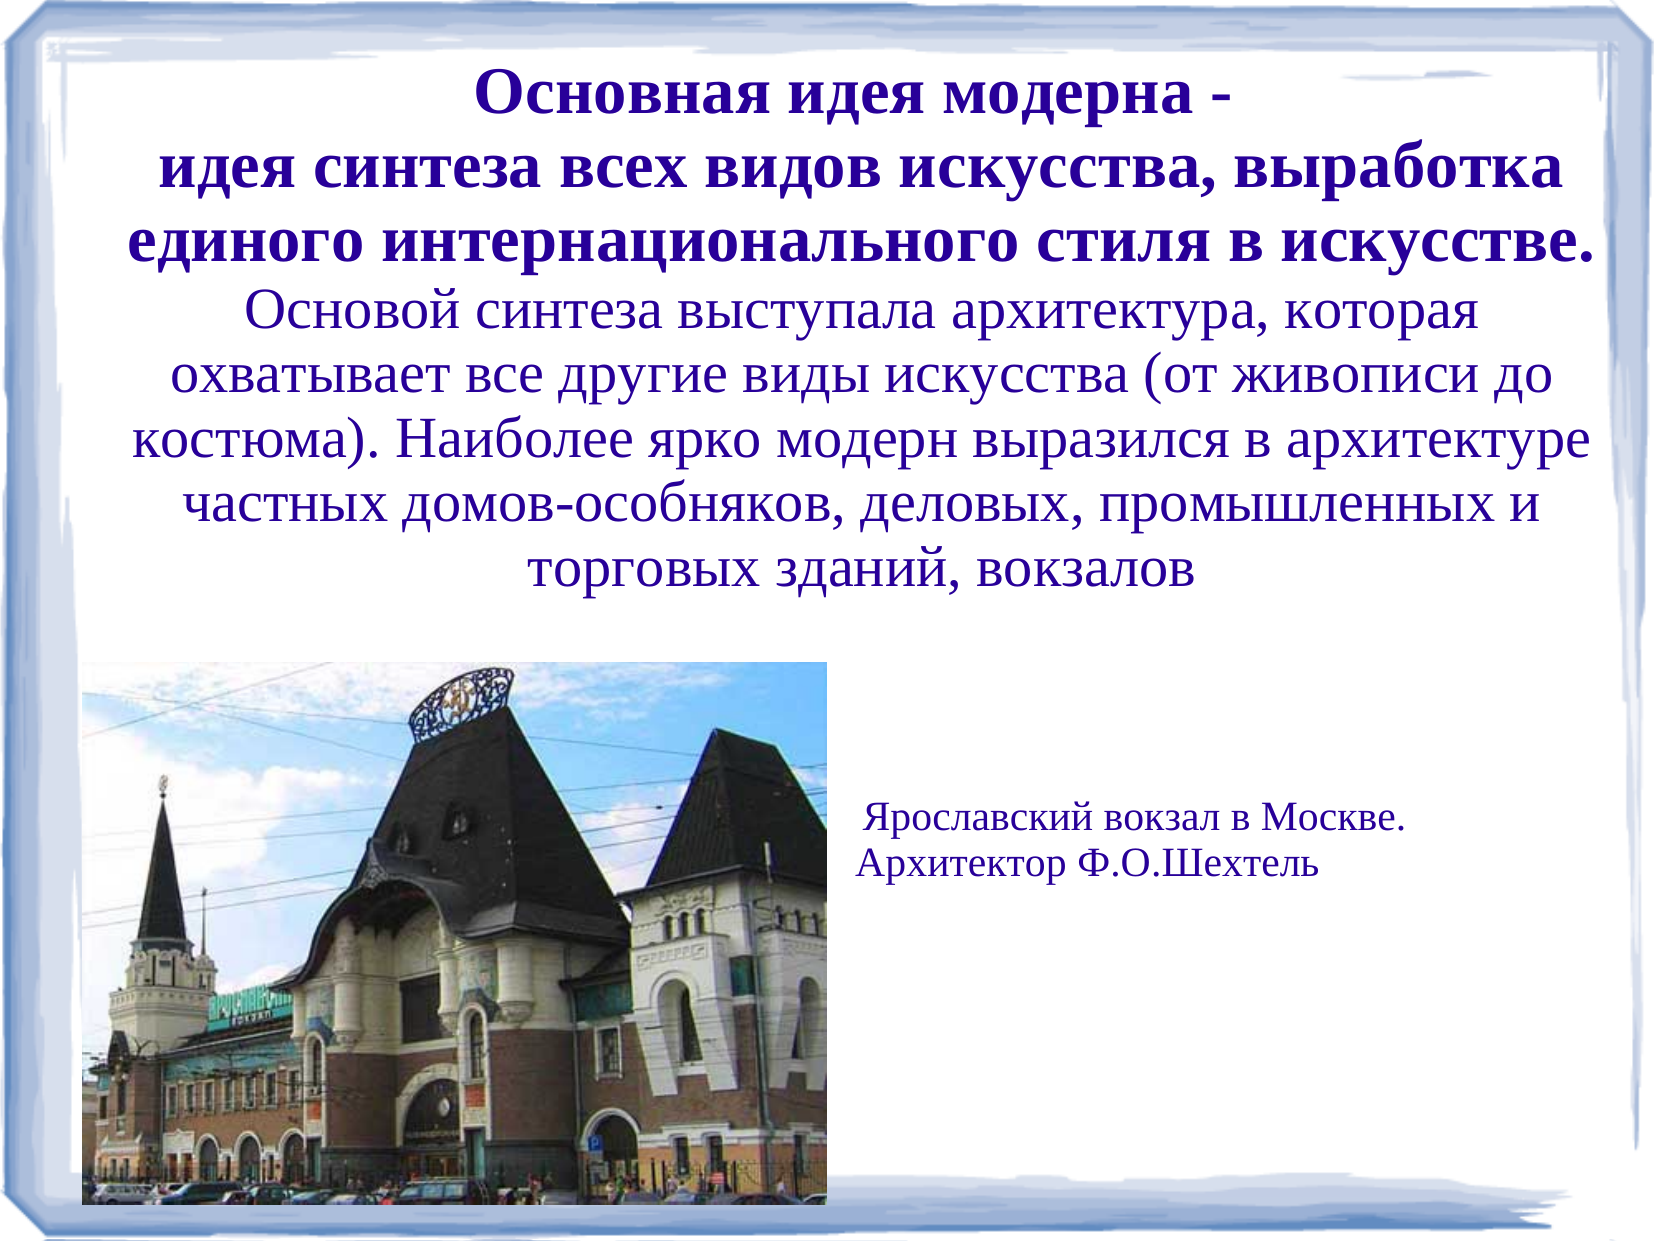

# Основная идея модерна - идея синтеза всех видов искусства, выработка единого интернационального стиля в искусстве. Основой синтеза выступала архитектура, которая охватывает все другие виды искусства (от живописи до костюма). Наиболее ярко модерн выразился в архитектуре частных домов-особняков, деловых, промышленных и торговых зданий, вокзалов Ярославский вокзал в Москве. Архитектор Ф.О.Шехтель